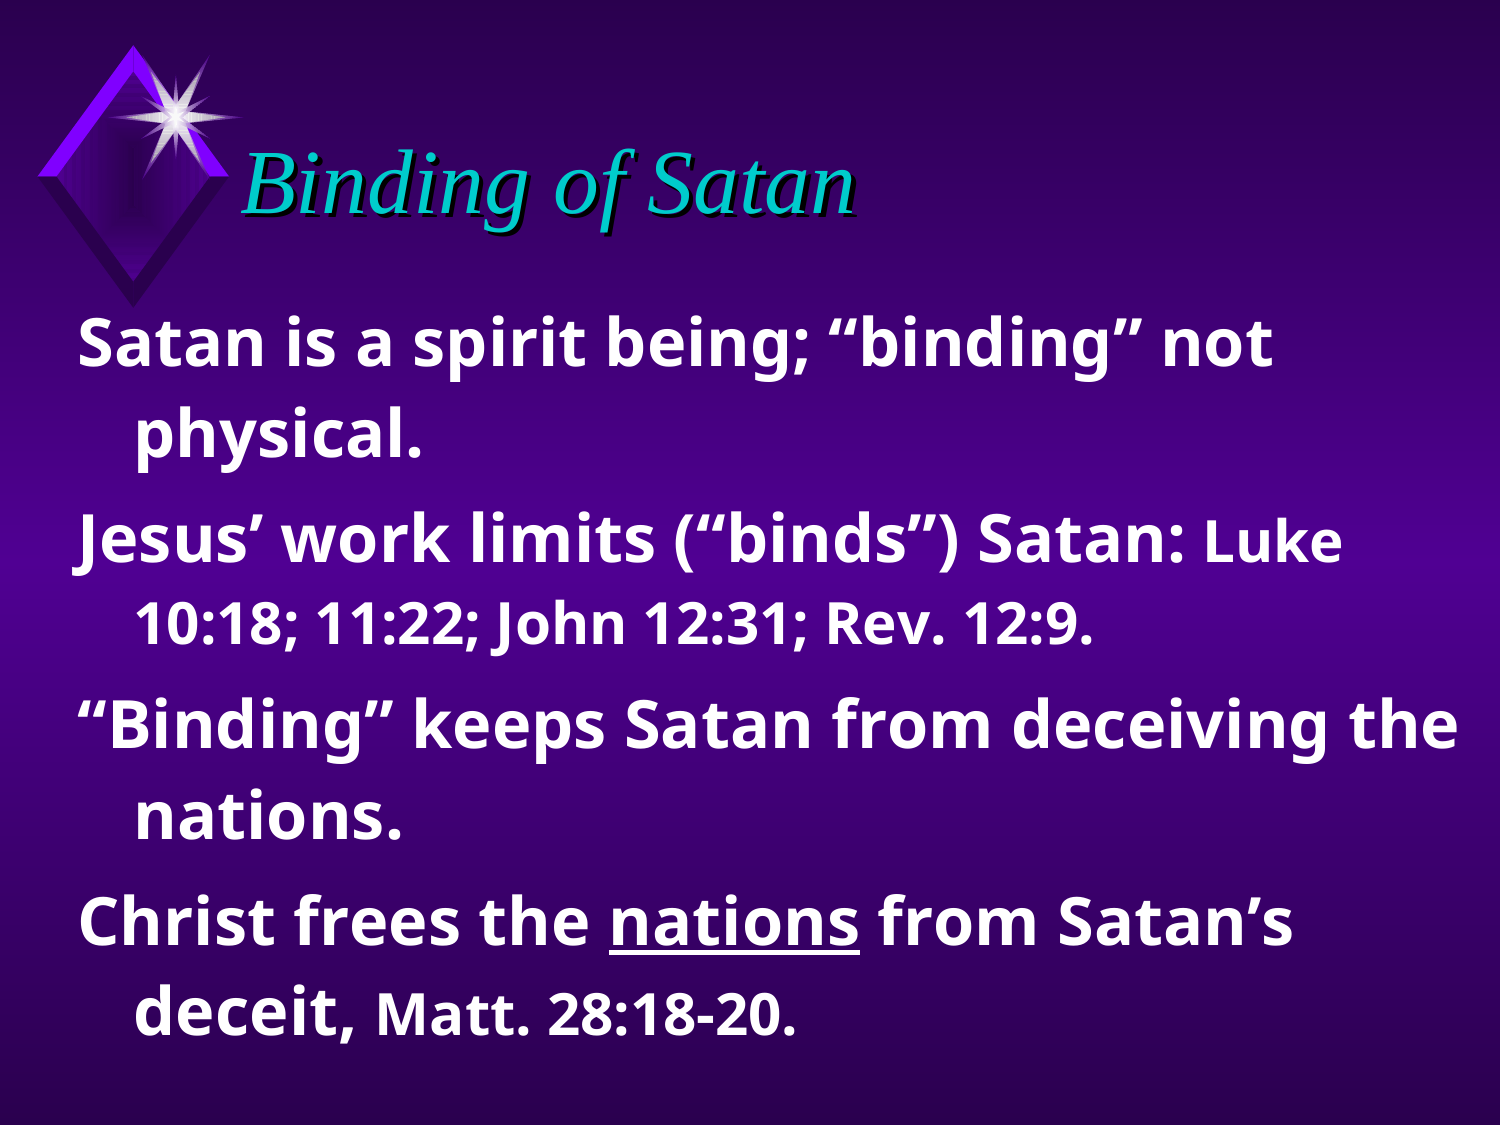

# Binding of Satan
Satan is a spirit being; “binding” not physical.
Jesus’ work limits (“binds”) Satan: Luke 10:18; 11:22; John 12:31; Rev. 12:9.
“Binding” keeps Satan from deceiving the nations.
Christ frees the nations from Satan’s deceit, Matt. 28:18-20.